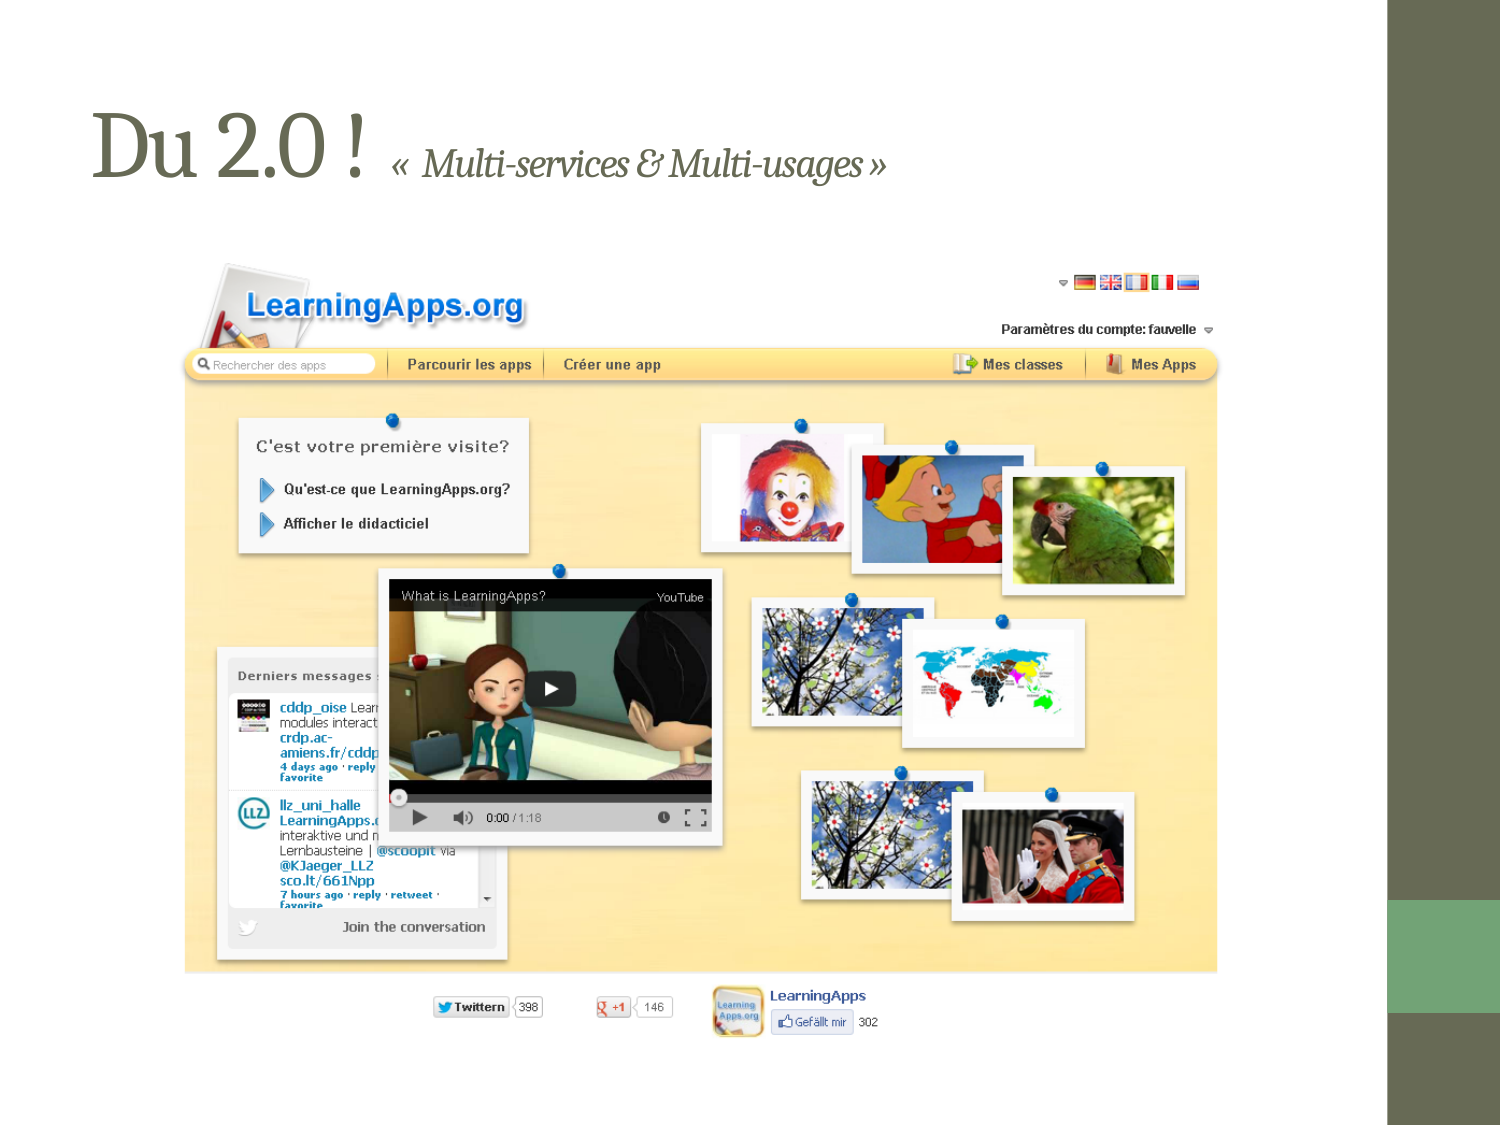

# Du 2.0 ! «  Multi-services & Multi-usages »